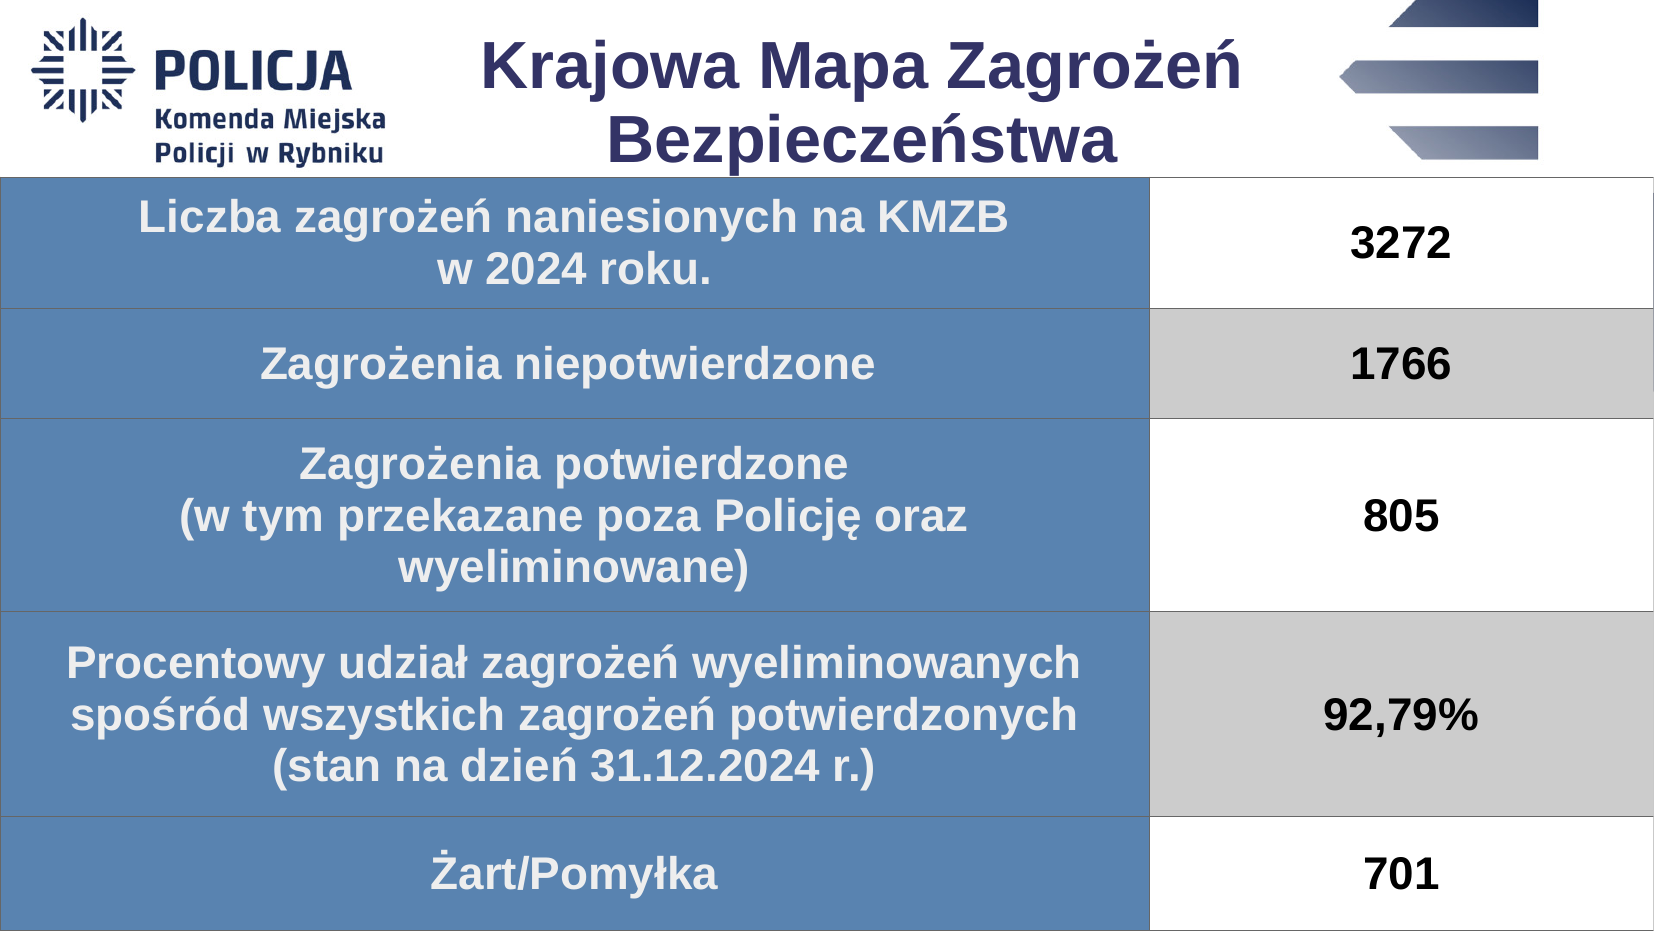

# Krajowa Mapa Zagrożeń Bezpieczeństwa
| Liczba zagrożeń naniesionych na KMZB w 2024 roku. | 3272 |
| --- | --- |
| Zagrożenia niepotwierdzone | 1766 |
| Zagrożenia potwierdzone (w tym przekazane poza Policję oraz wyeliminowane) | 805 |
| Procentowy udział zagrożeń wyeliminowanych spośród wszystkich zagrożeń potwierdzonych (stan na dzień 31.12.2024 r.) | 92,79% |
| Żart/Pomyłka | 701 |